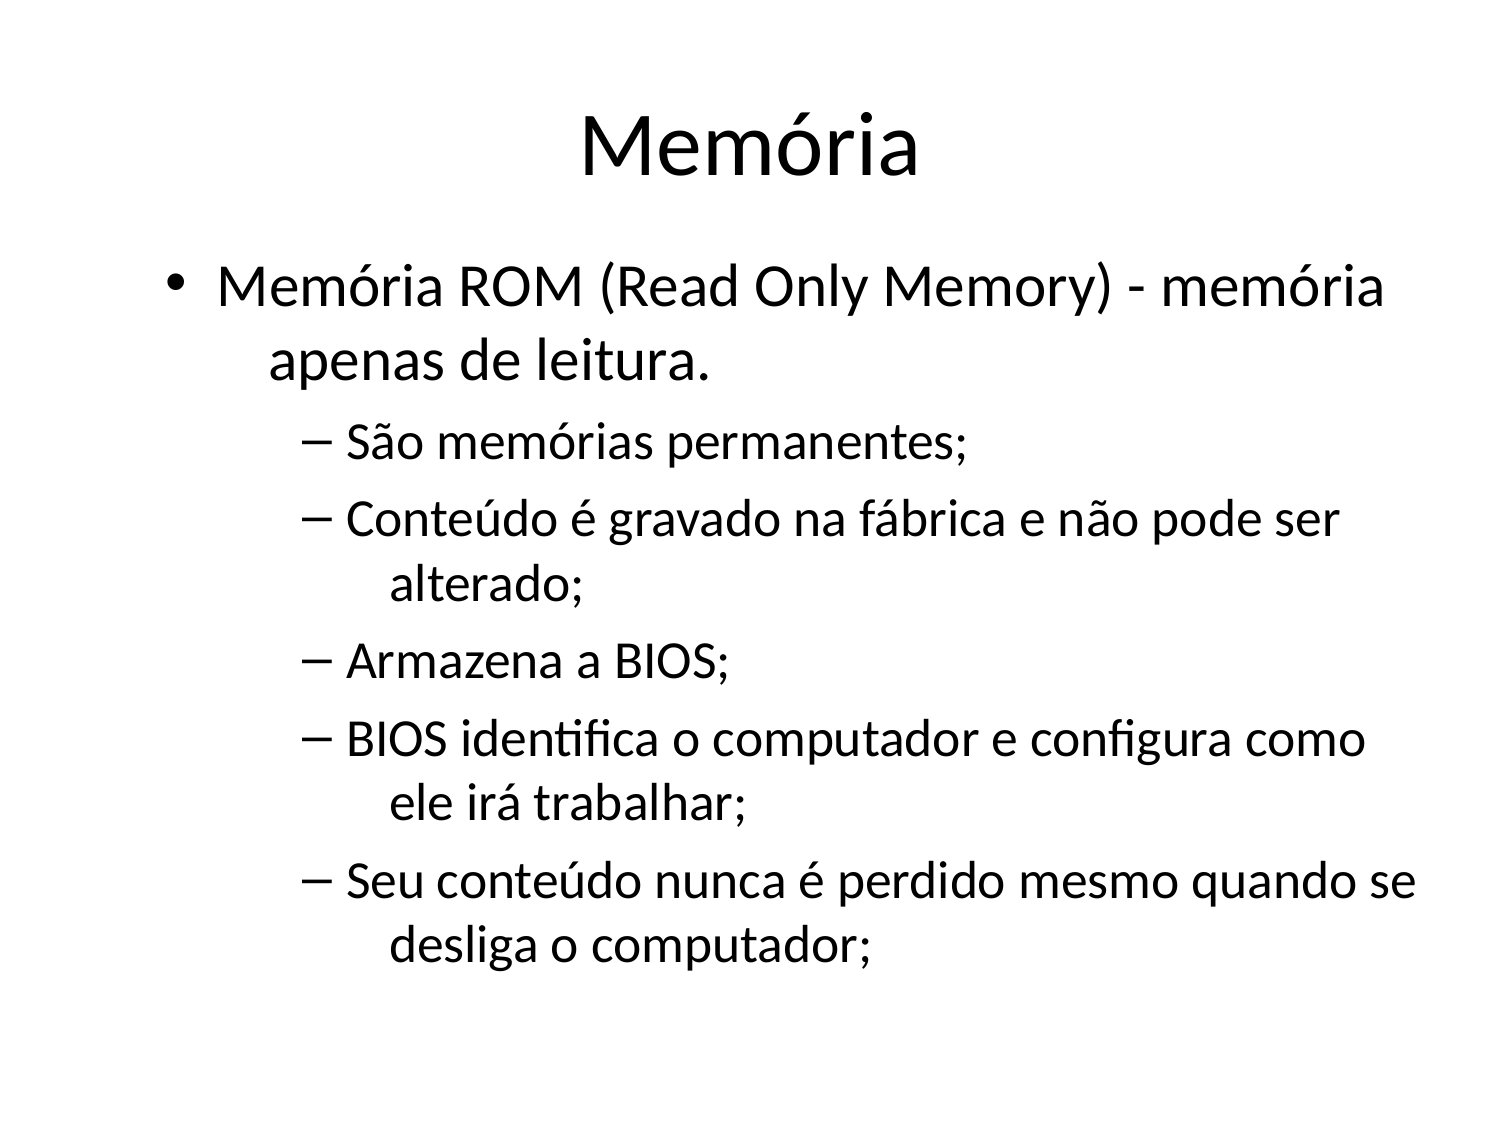

# Memória
Memória ROM (Read Only Memory) - memória apenas de leitura.
São memórias permanentes;
Conteúdo é gravado na fábrica e não pode ser alterado;
Armazena a BIOS;
BIOS identifica o computador e configura como ele irá trabalhar;
Seu conteúdo nunca é perdido mesmo quando se desliga o computador;